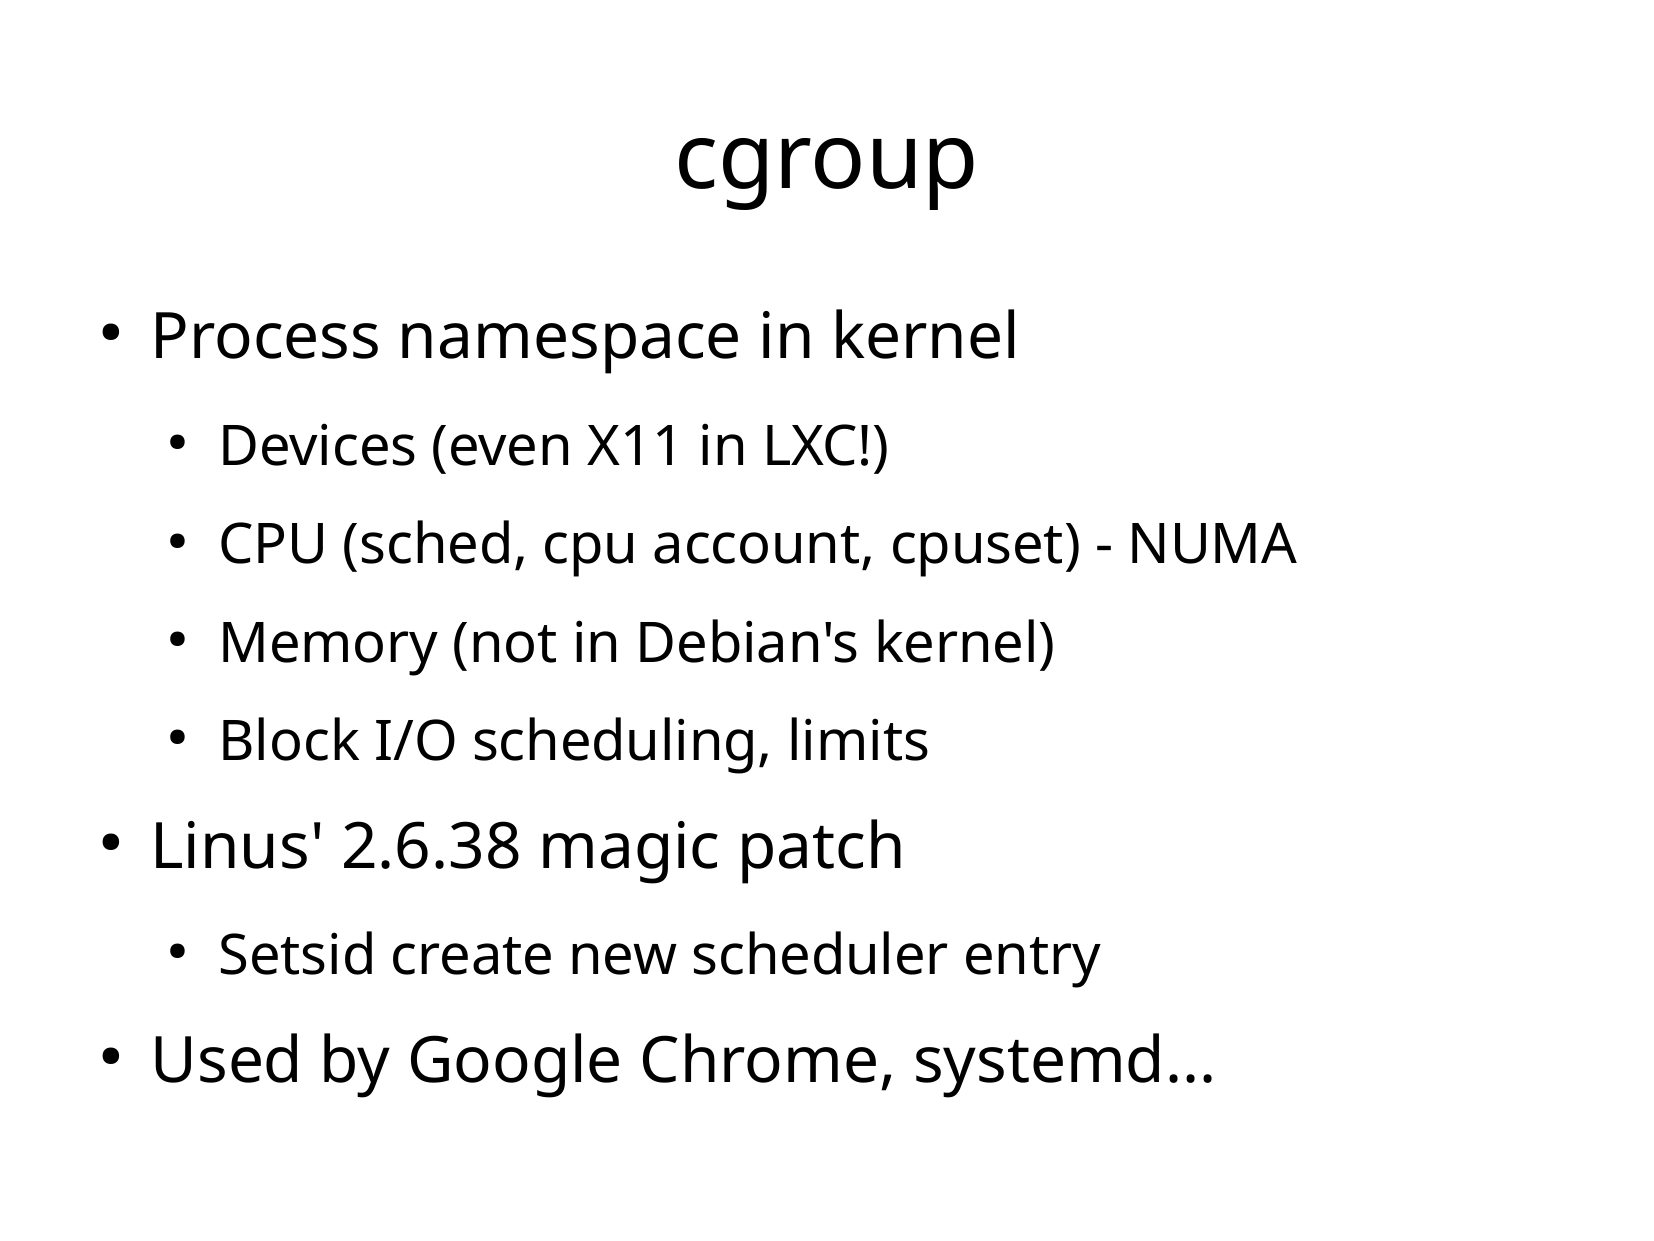

# cgroup
Process namespace in kernel
Devices (even X11 in LXC!)
CPU (sched, cpu account, cpuset) - NUMA
Memory (not in Debian's kernel)
Block I/O scheduling, limits
Linus' 2.6.38 magic patch
Setsid create new scheduler entry
Used by Google Chrome, systemd...